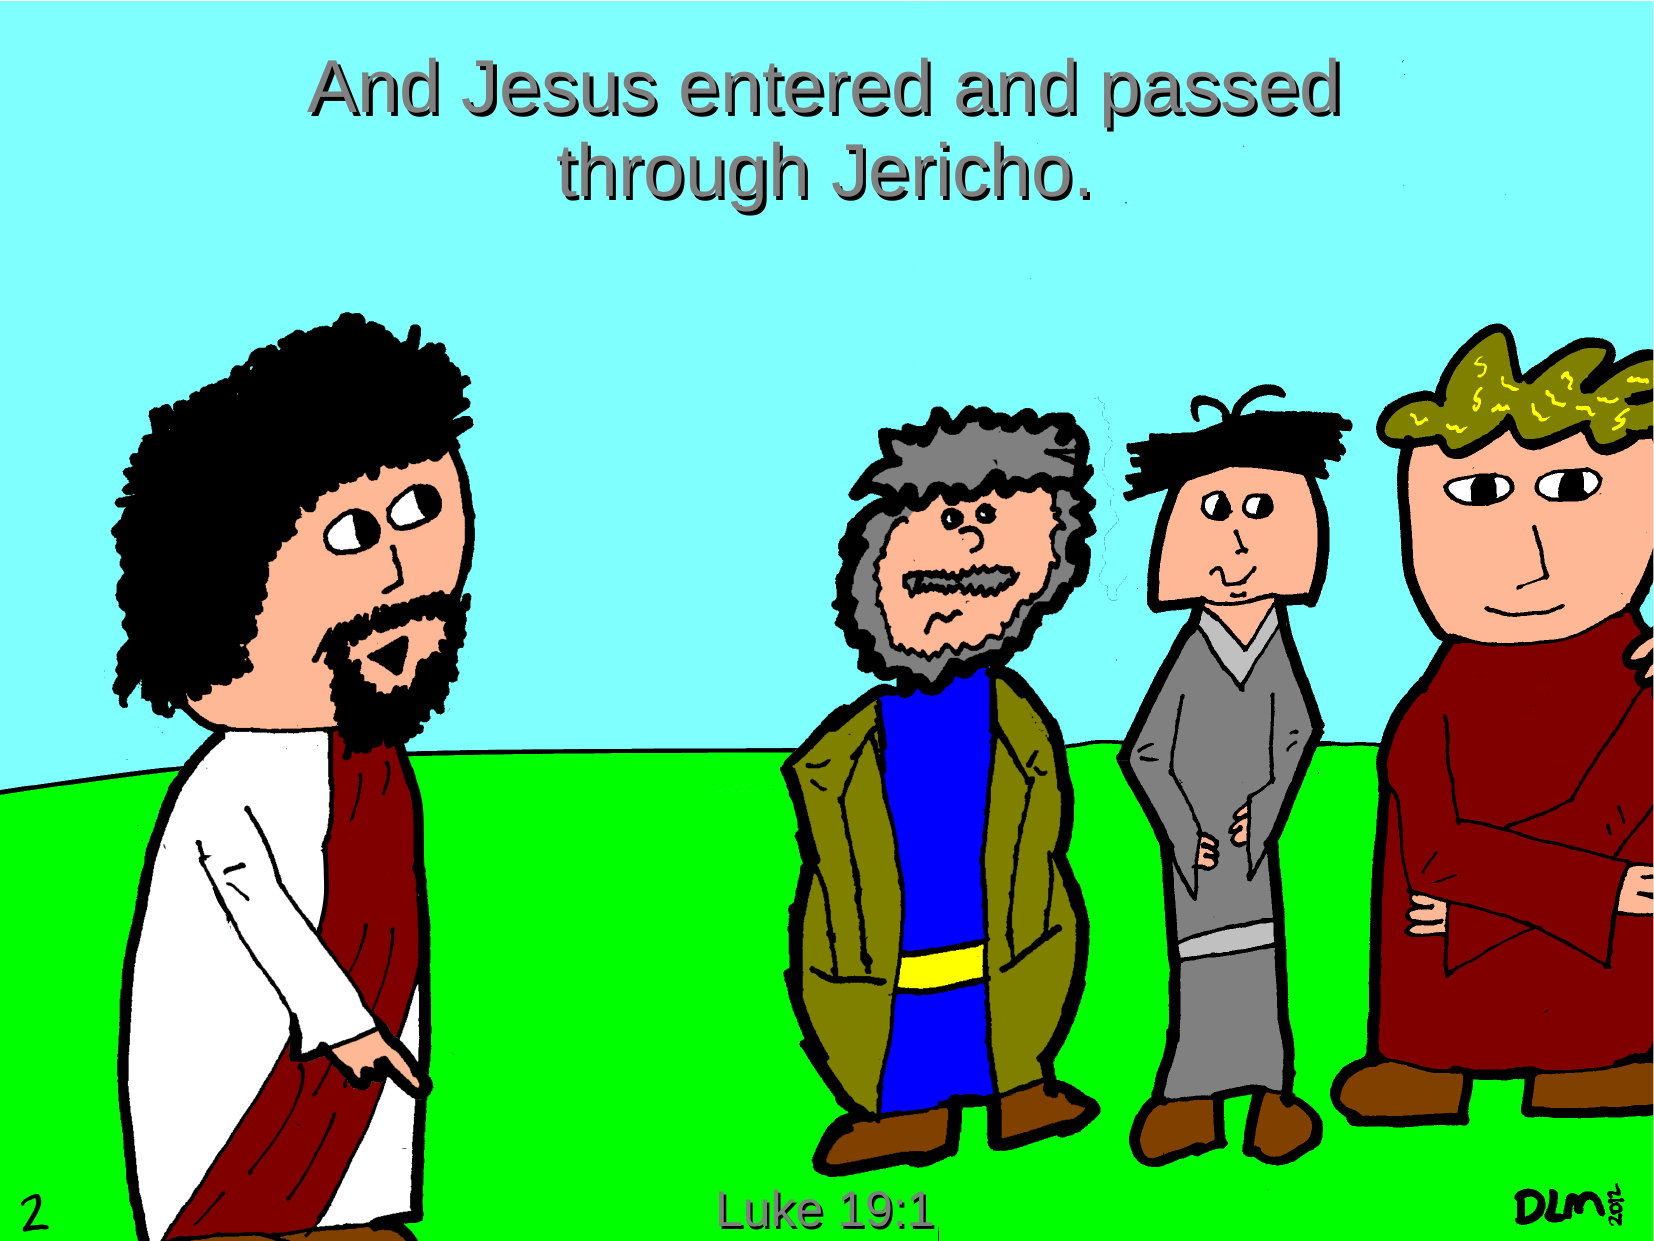

And Jesus entered and passed through Jericho.
Luke 19:1